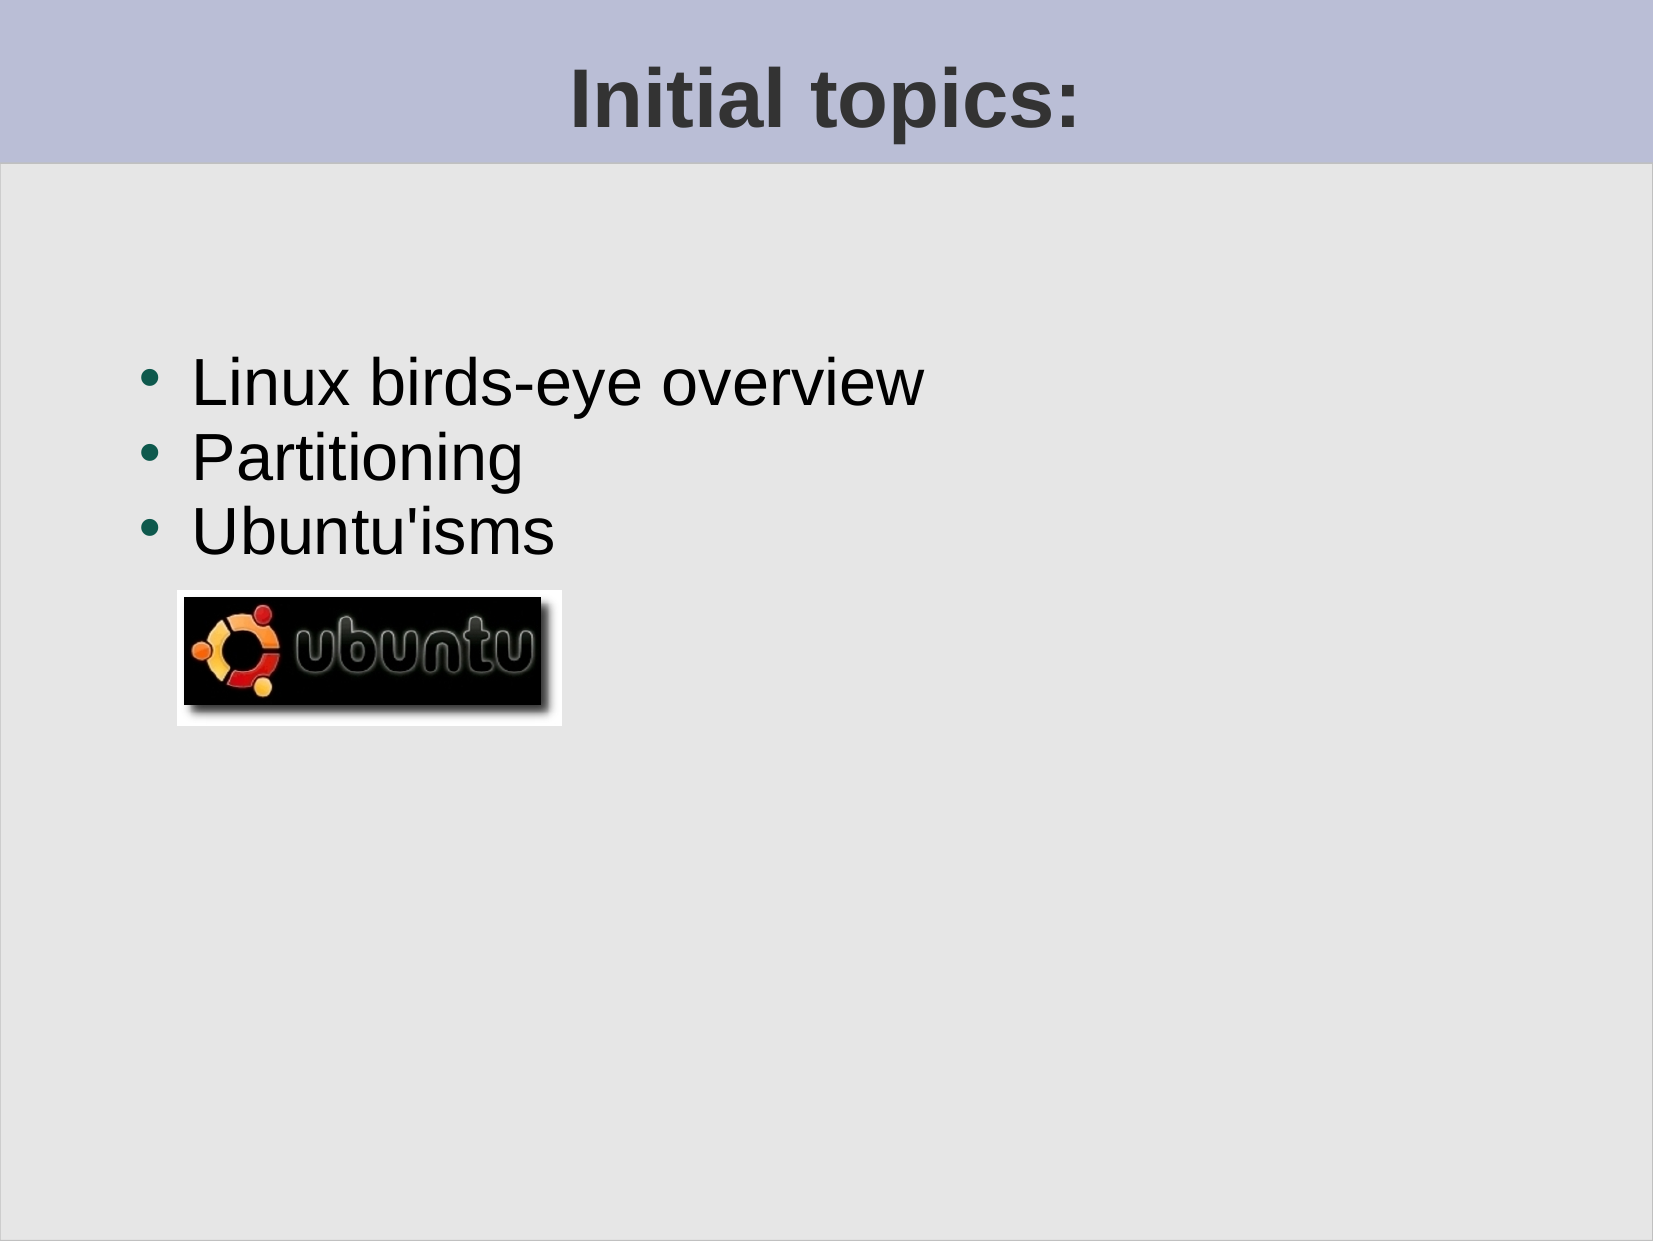

# Initial topics:
Linux birds-eye overview
Partitioning
Ubuntu'isms